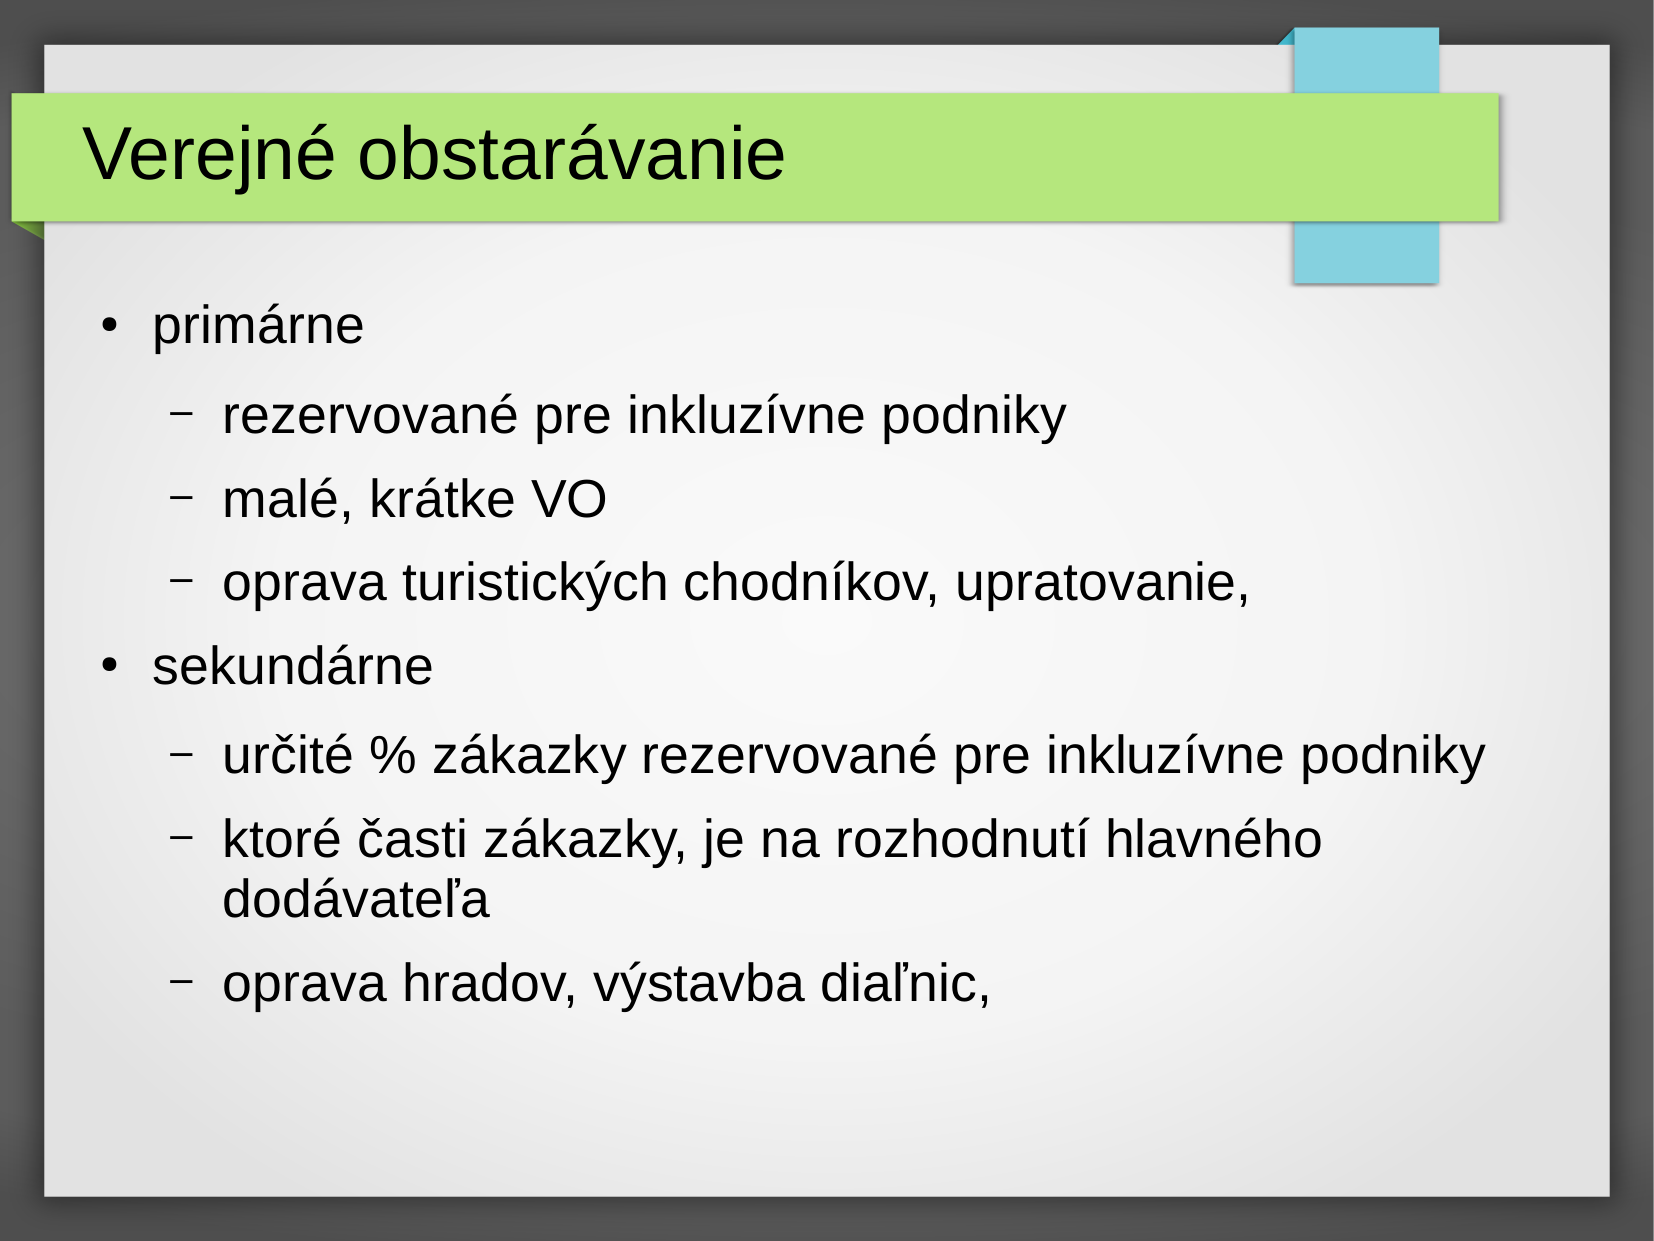

# Verejné obstarávanie
primárne
rezervované pre inkluzívne podniky
malé, krátke VO
oprava turistických chodníkov, upratovanie,
sekundárne
určité % zákazky rezervované pre inkluzívne podniky
ktoré časti zákazky, je na rozhodnutí hlavného dodávateľa
oprava hradov, výstavba diaľnic,